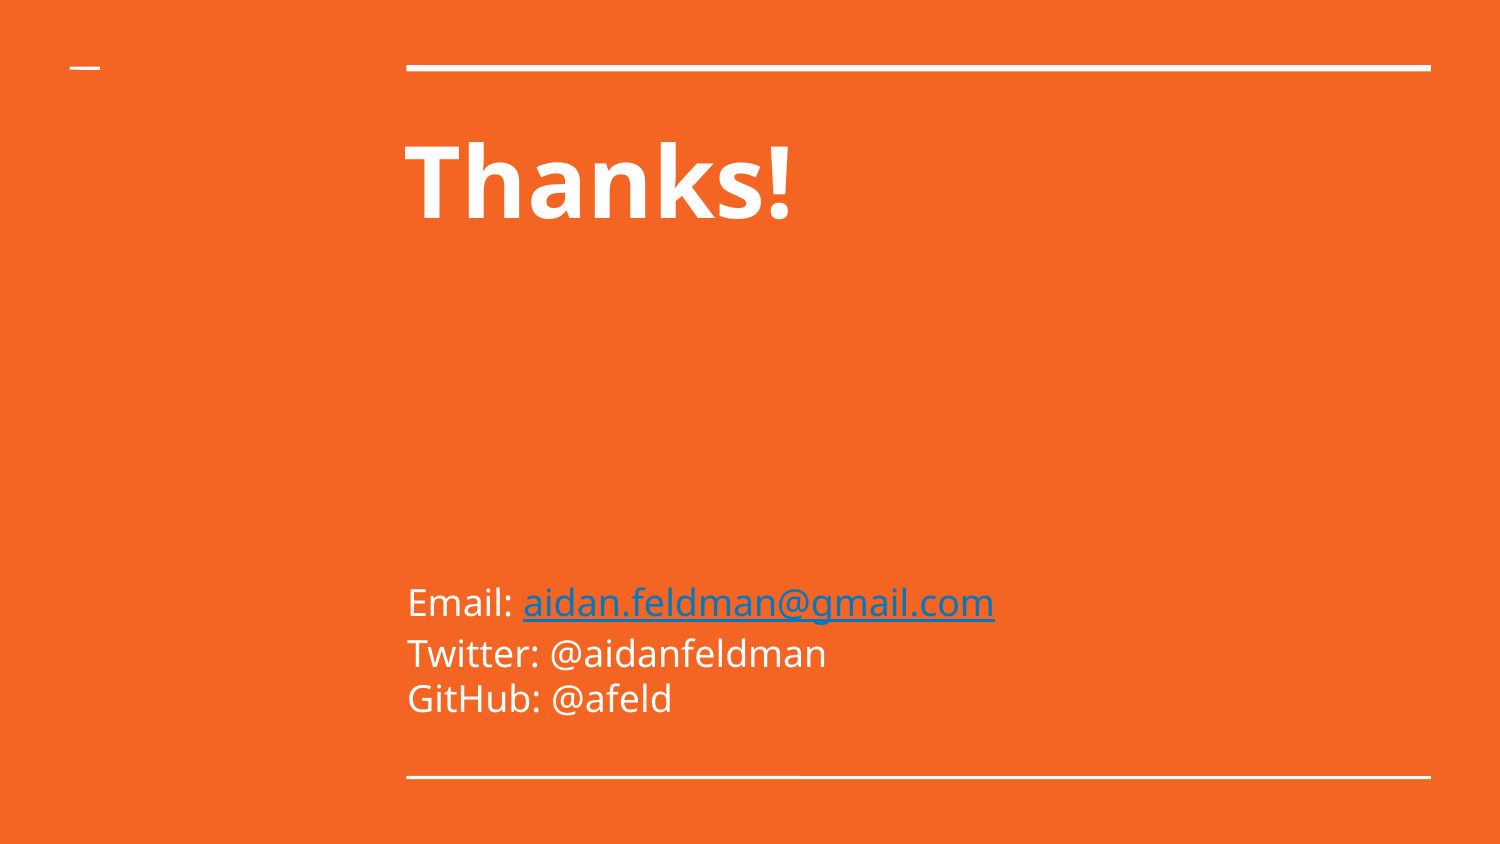

# Thanks!
Email: aidan.feldman@gmail.com
Twitter: @aidanfeldman
GitHub: @afeld